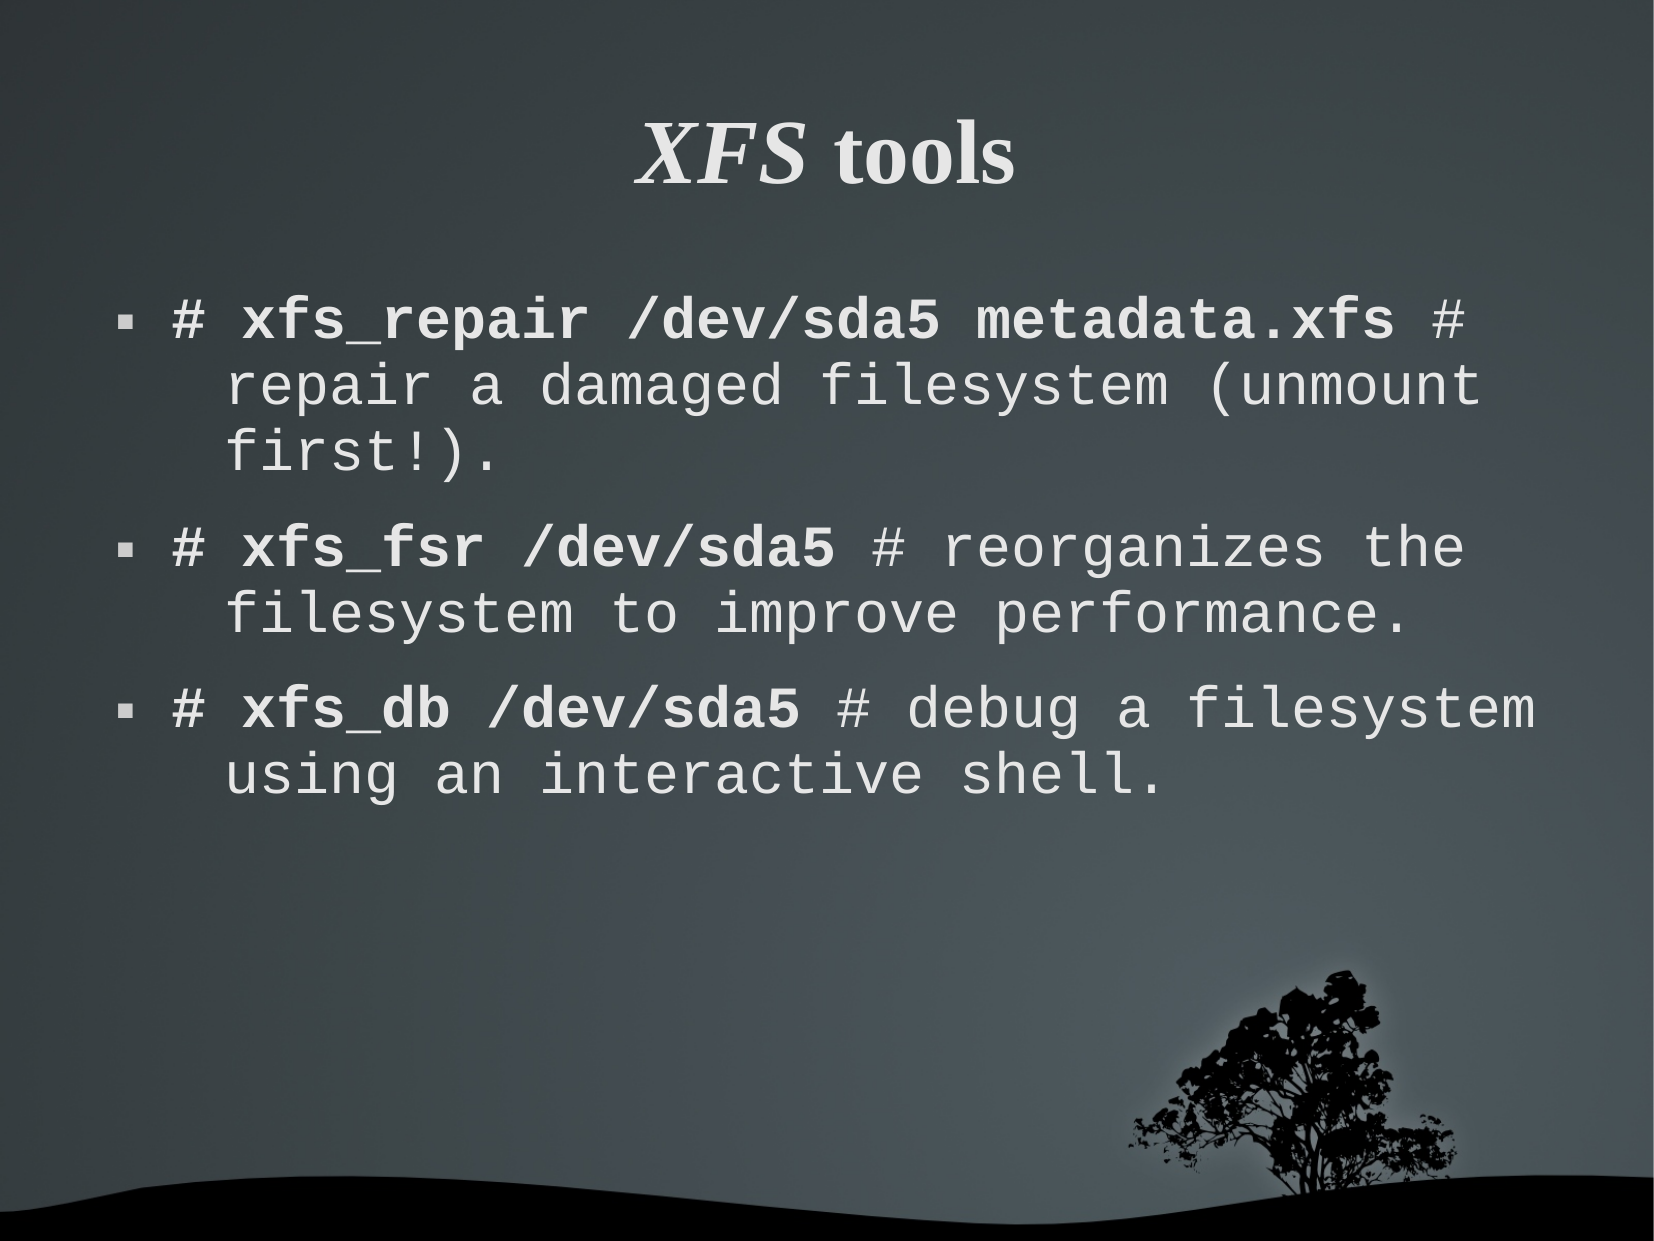

# XFS tools
# xfs_repair /dev/sda5 metadata.xfs # repair a damaged filesystem (unmount first!).
# xfs_fsr /dev/sda5 # reorganizes the filesystem to improve performance.
# xfs_db /dev/sda5 # debug a filesystem using an interactive shell.